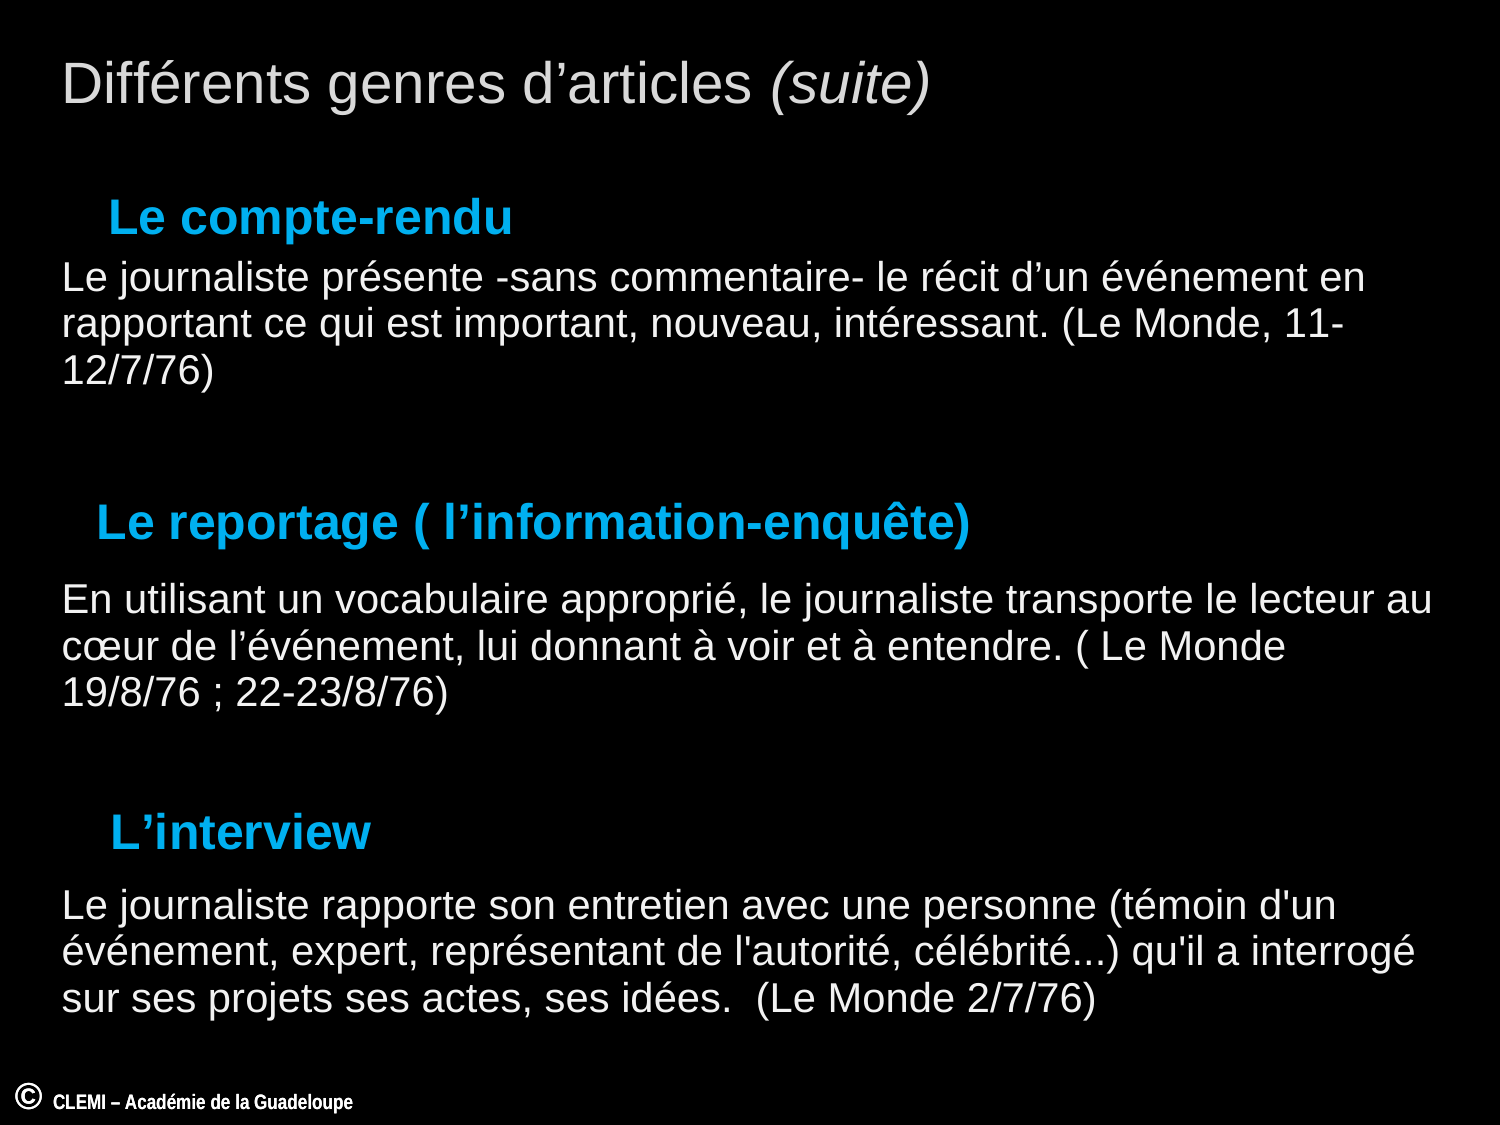

# Différents genres d’articles (suite)
Le compte-rendu
Le journaliste présente -sans commentaire- le récit d’un événement en rapportant ce qui est important, nouveau, intéressant. (Le Monde, 11-12/7/76)
Le reportage ( l’information-enquête)
En utilisant un vocabulaire approprié, le journaliste transporte le lecteur au cœur de l’événement, lui donnant à voir et à entendre. ( Le Monde 19/8/76 ; 22-23/8/76)
L’interview
Le journaliste rapporte son entretien avec une personne (témoin d'un événement, expert, représentant de l'autorité, célébrité...) qu'il a interrogé sur ses projets ses actes, ses idées. (Le Monde 2/7/76)
© CLEMI – Académie de la Guadeloupe
© CLEMI – Académie de la Guadeloupe